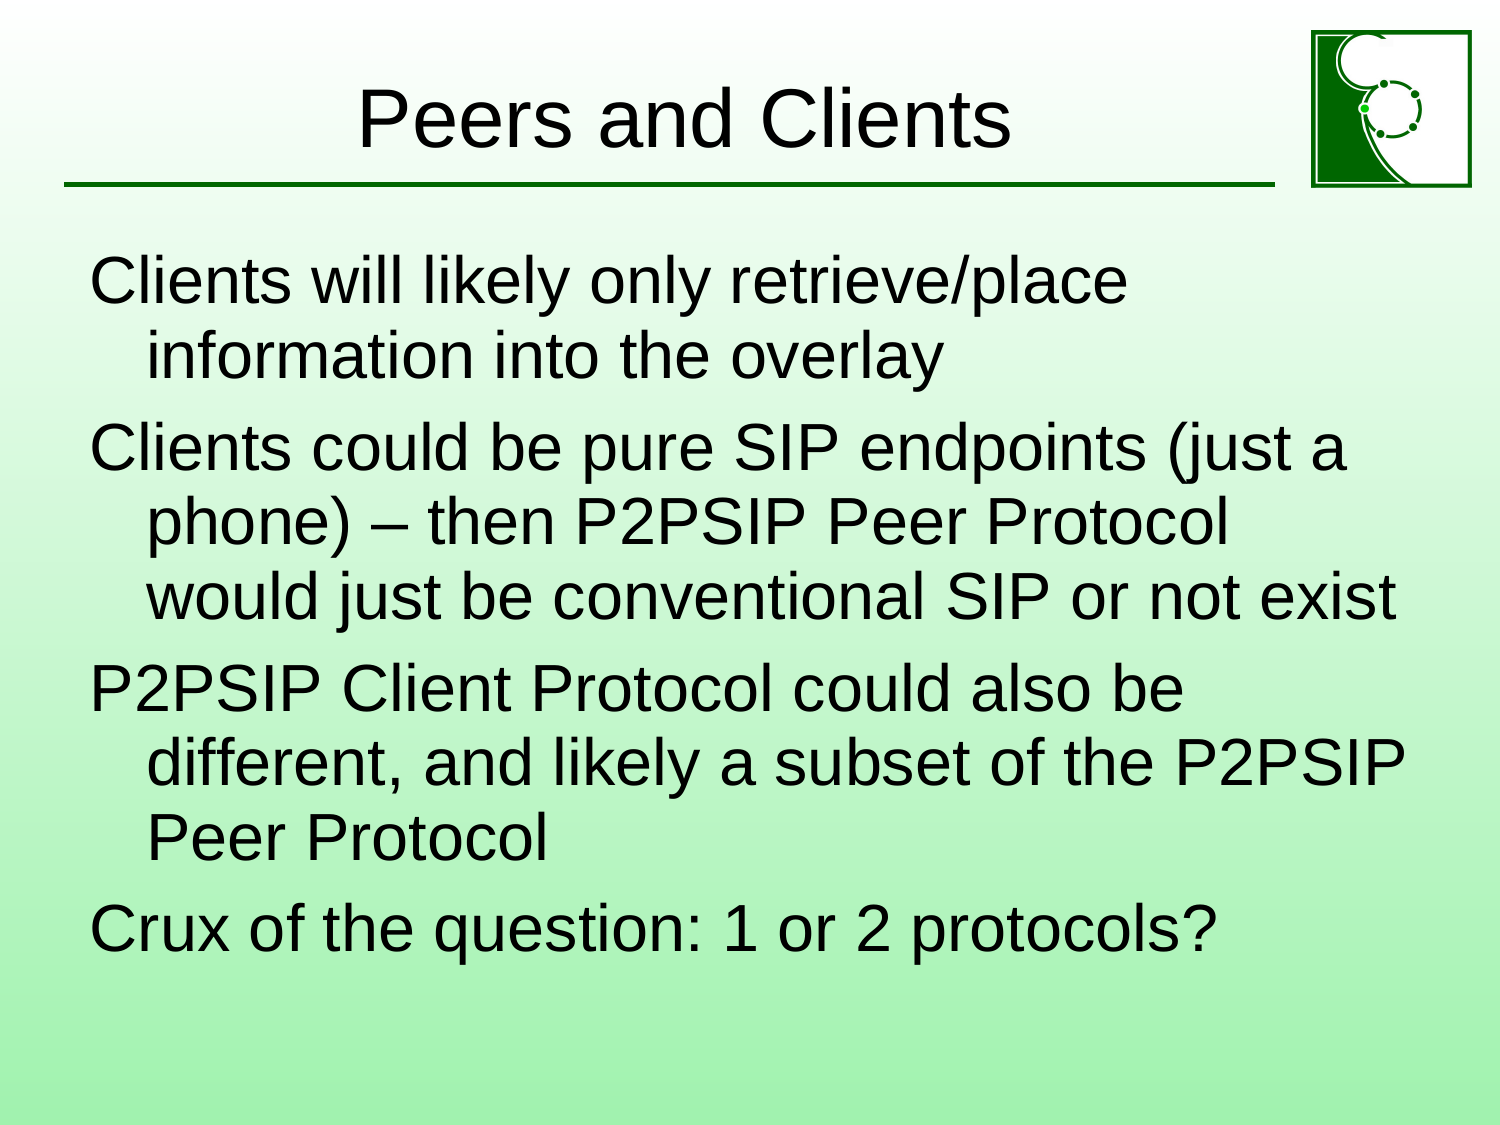

# Peers and Clients
Clients will likely only retrieve/place information into the overlay
Clients could be pure SIP endpoints (just a phone) – then P2PSIP Peer Protocol would just be conventional SIP or not exist
P2PSIP Client Protocol could also be different, and likely a subset of the P2PSIP Peer Protocol
Crux of the question: 1 or 2 protocols?